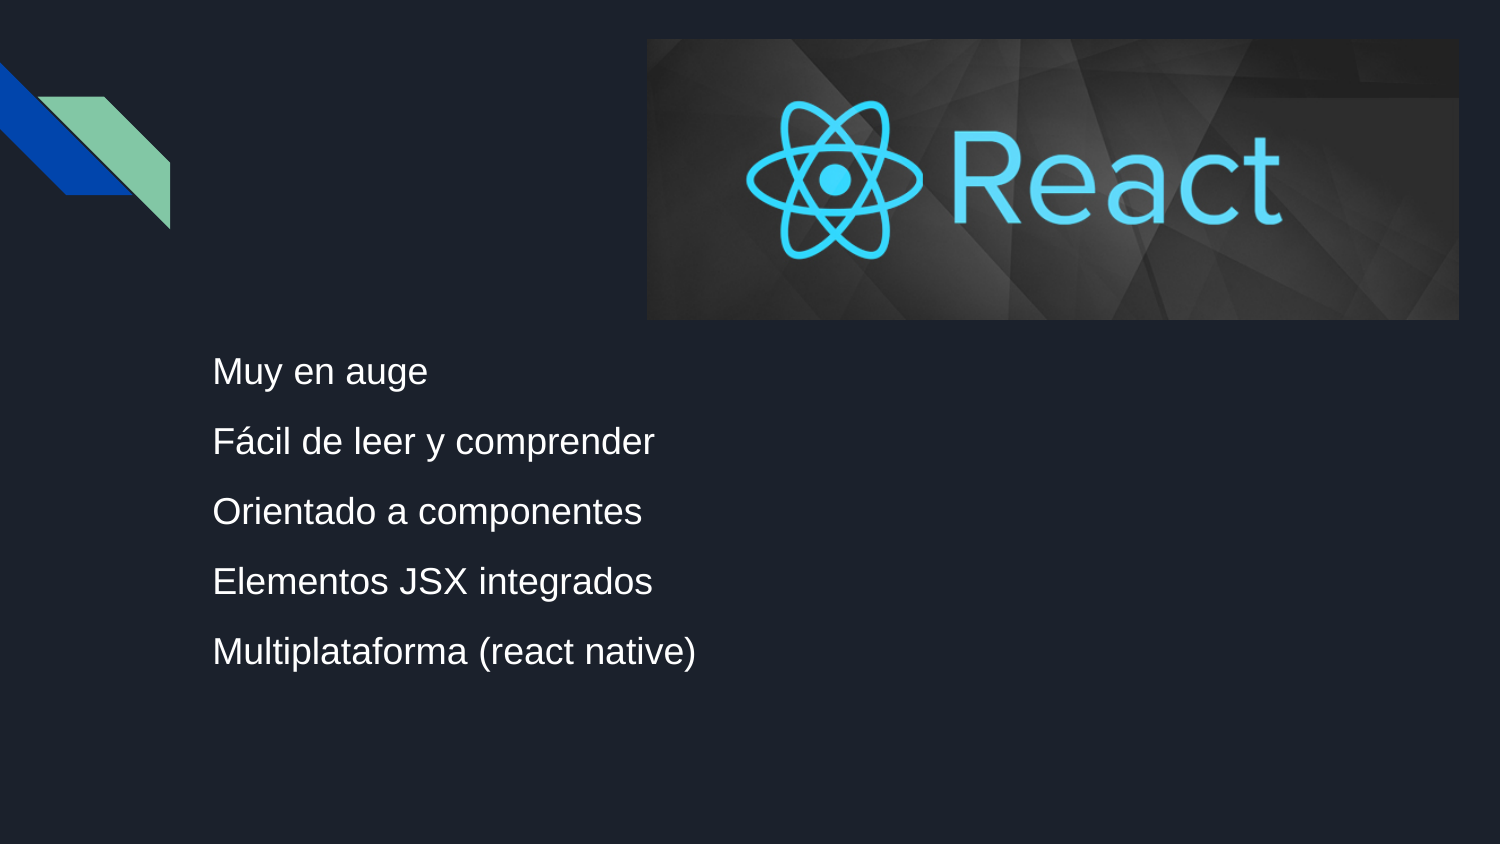

# Muy en auge
Fácil de leer y comprender
Orientado a componentes
Elementos JSX integrados
Multiplataforma (react native)